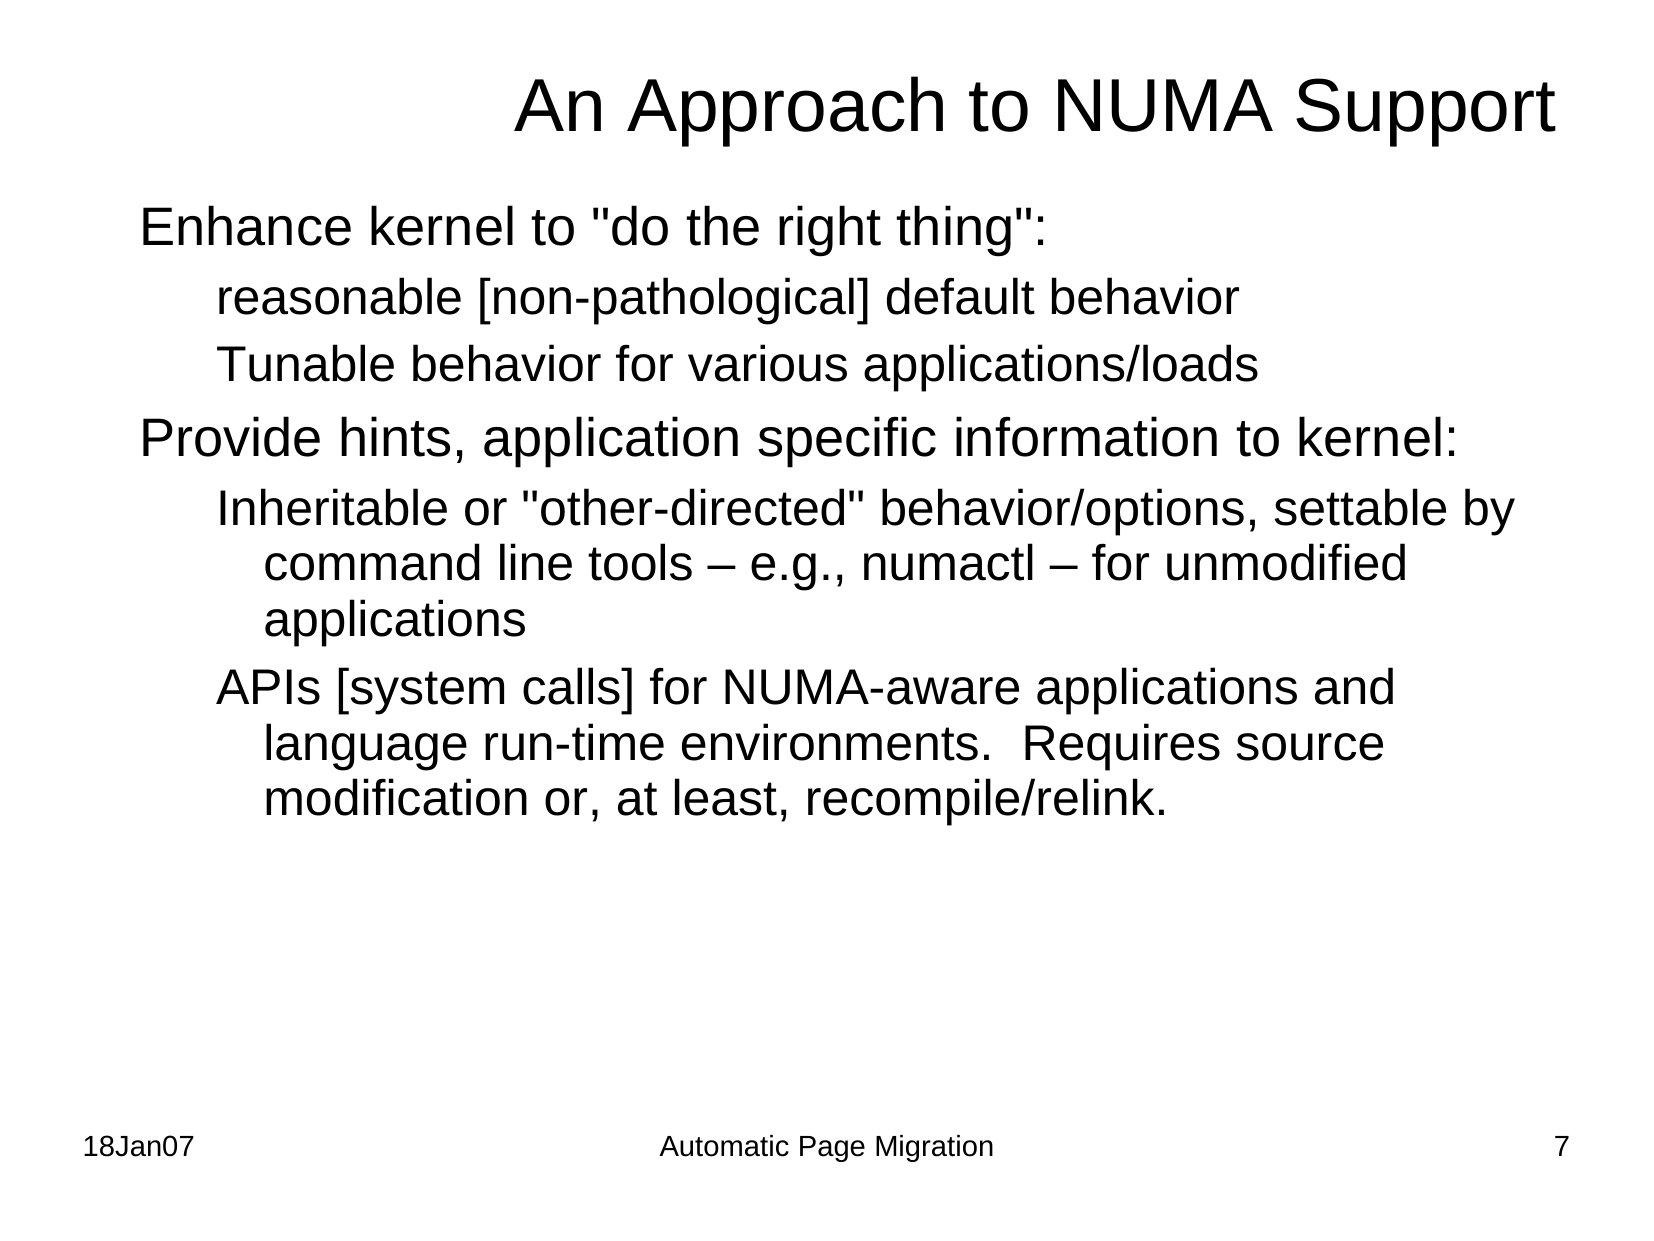

# An Approach to NUMA Support
Enhance kernel to "do the right thing":
reasonable [non-pathological] default behavior
Tunable behavior for various applications/loads
Provide hints, application specific information to kernel:
Inheritable or "other-directed" behavior/options, settable by command line tools – e.g., numactl – for unmodified applications
APIs [system calls] for NUMA-aware applications and language run-time environments. Requires source modification or, at least, recompile/relink.
18Jan07
Automatic Page Migration
7